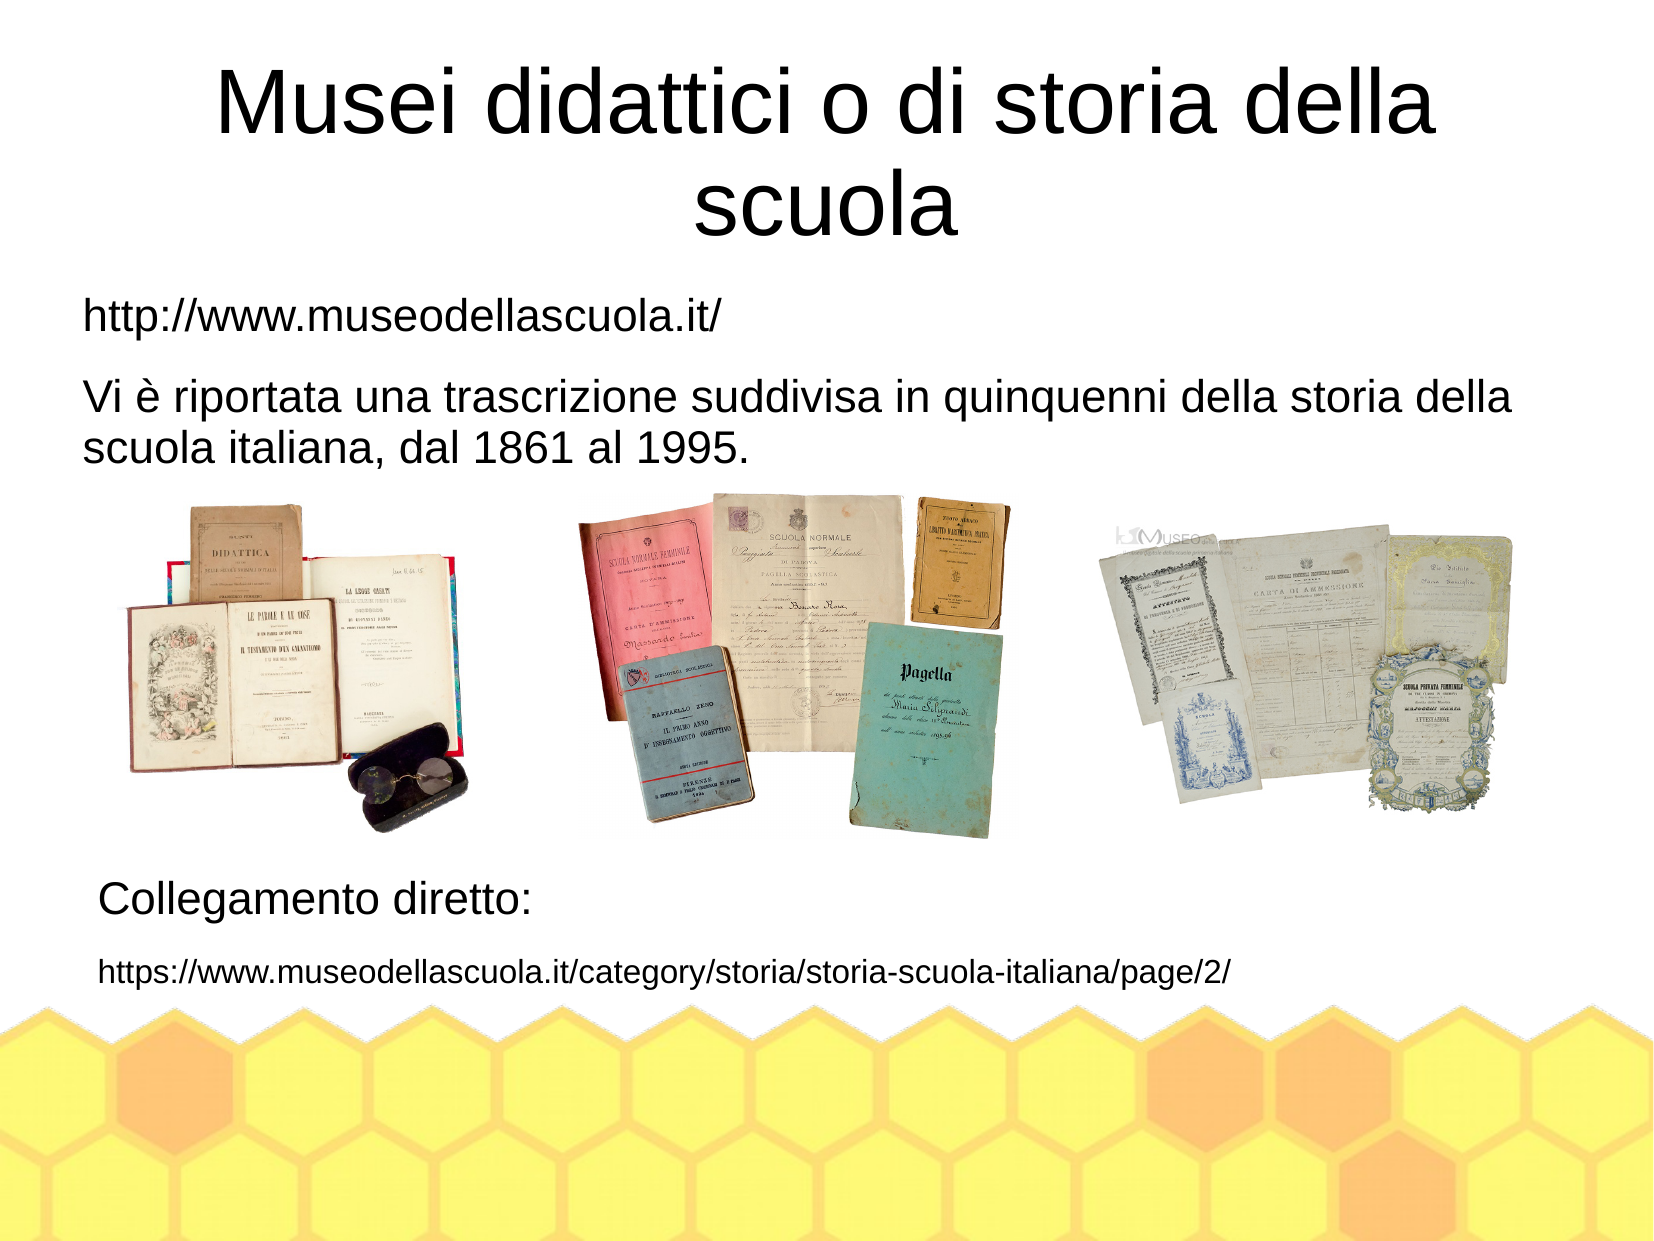

# Musei didattici o di storia della scuola
http://www.museodellascuola.it/
Vi è riportata una trascrizione suddivisa in quinquenni della storia della scuola italiana, dal 1861 al 1995.
Collegamento diretto:
https://www.museodellascuola.it/category/storia/storia-scuola-italiana/page/2/